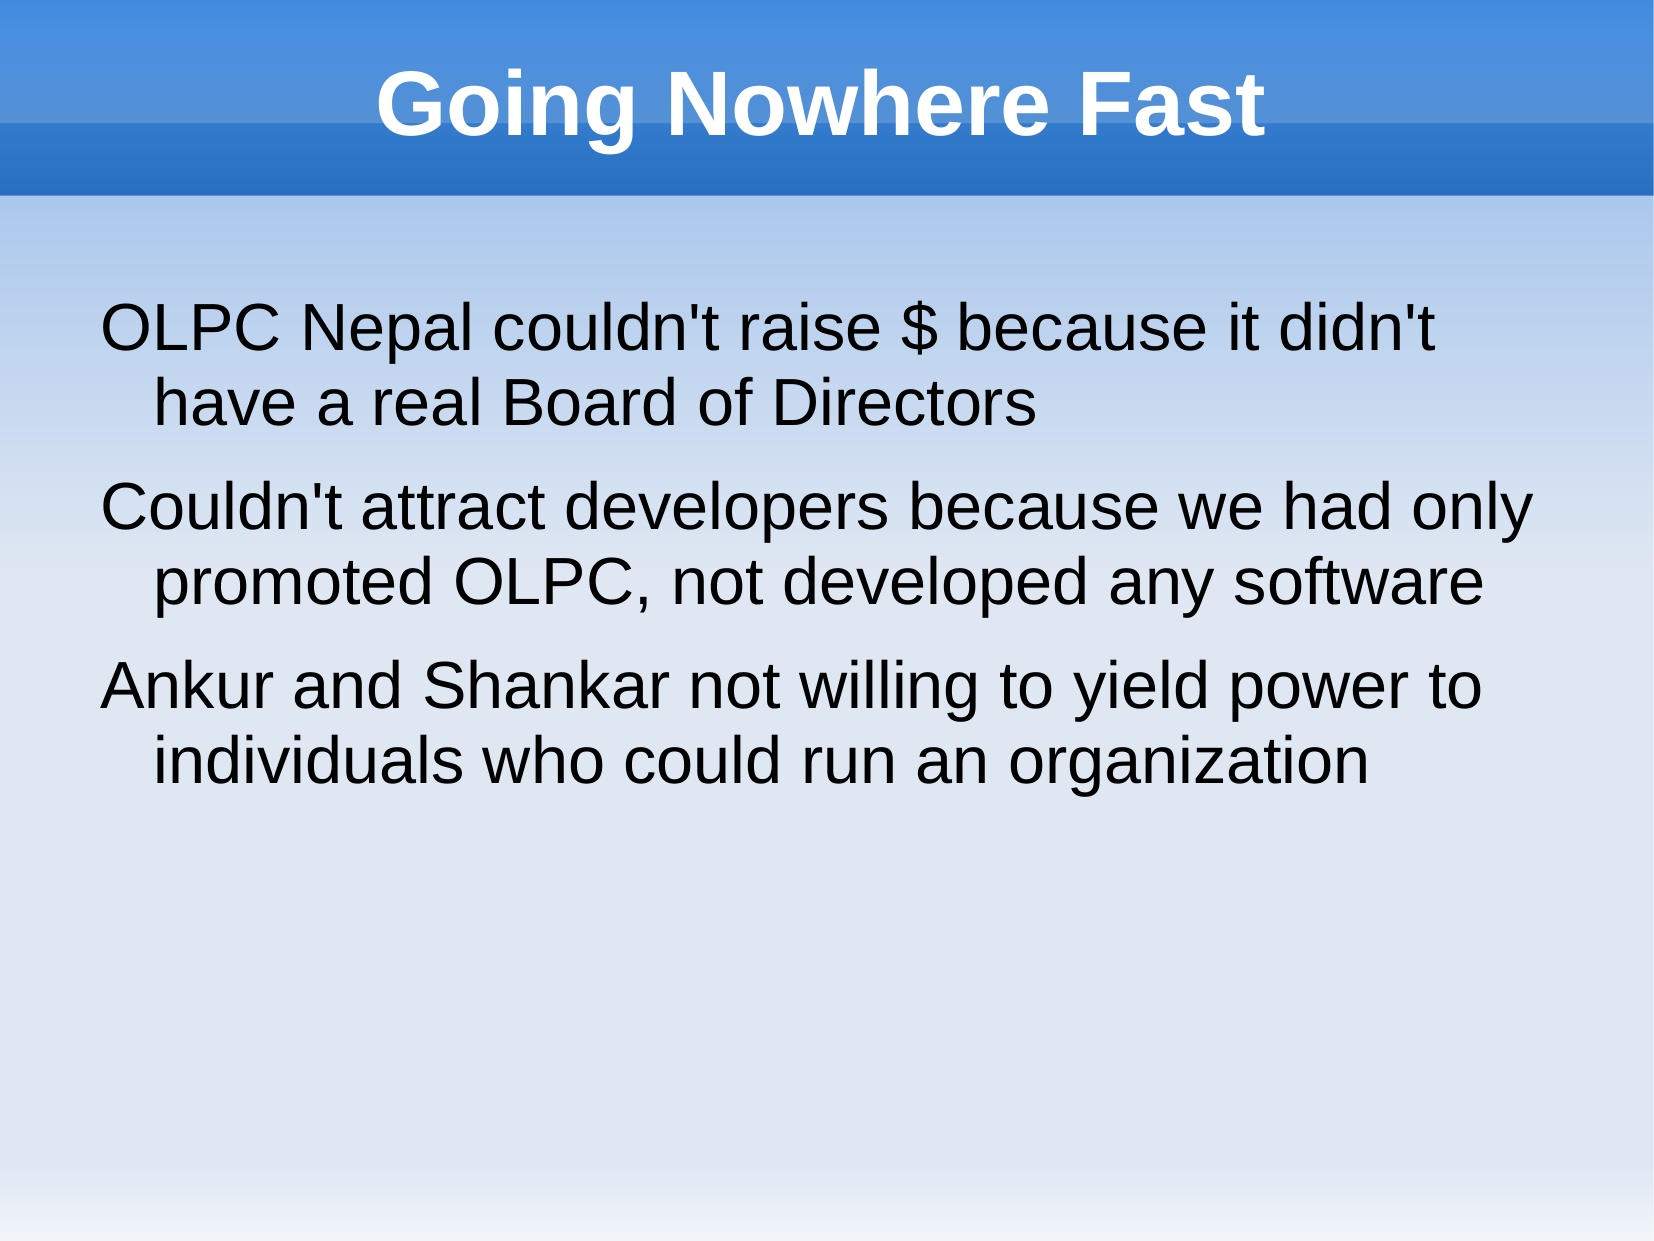

# Going Nowhere Fast
OLPC Nepal couldn't raise $ because it didn't have a real Board of Directors
Couldn't attract developers because we had only promoted OLPC, not developed any software
Ankur and Shankar not willing to yield power to individuals who could run an organization